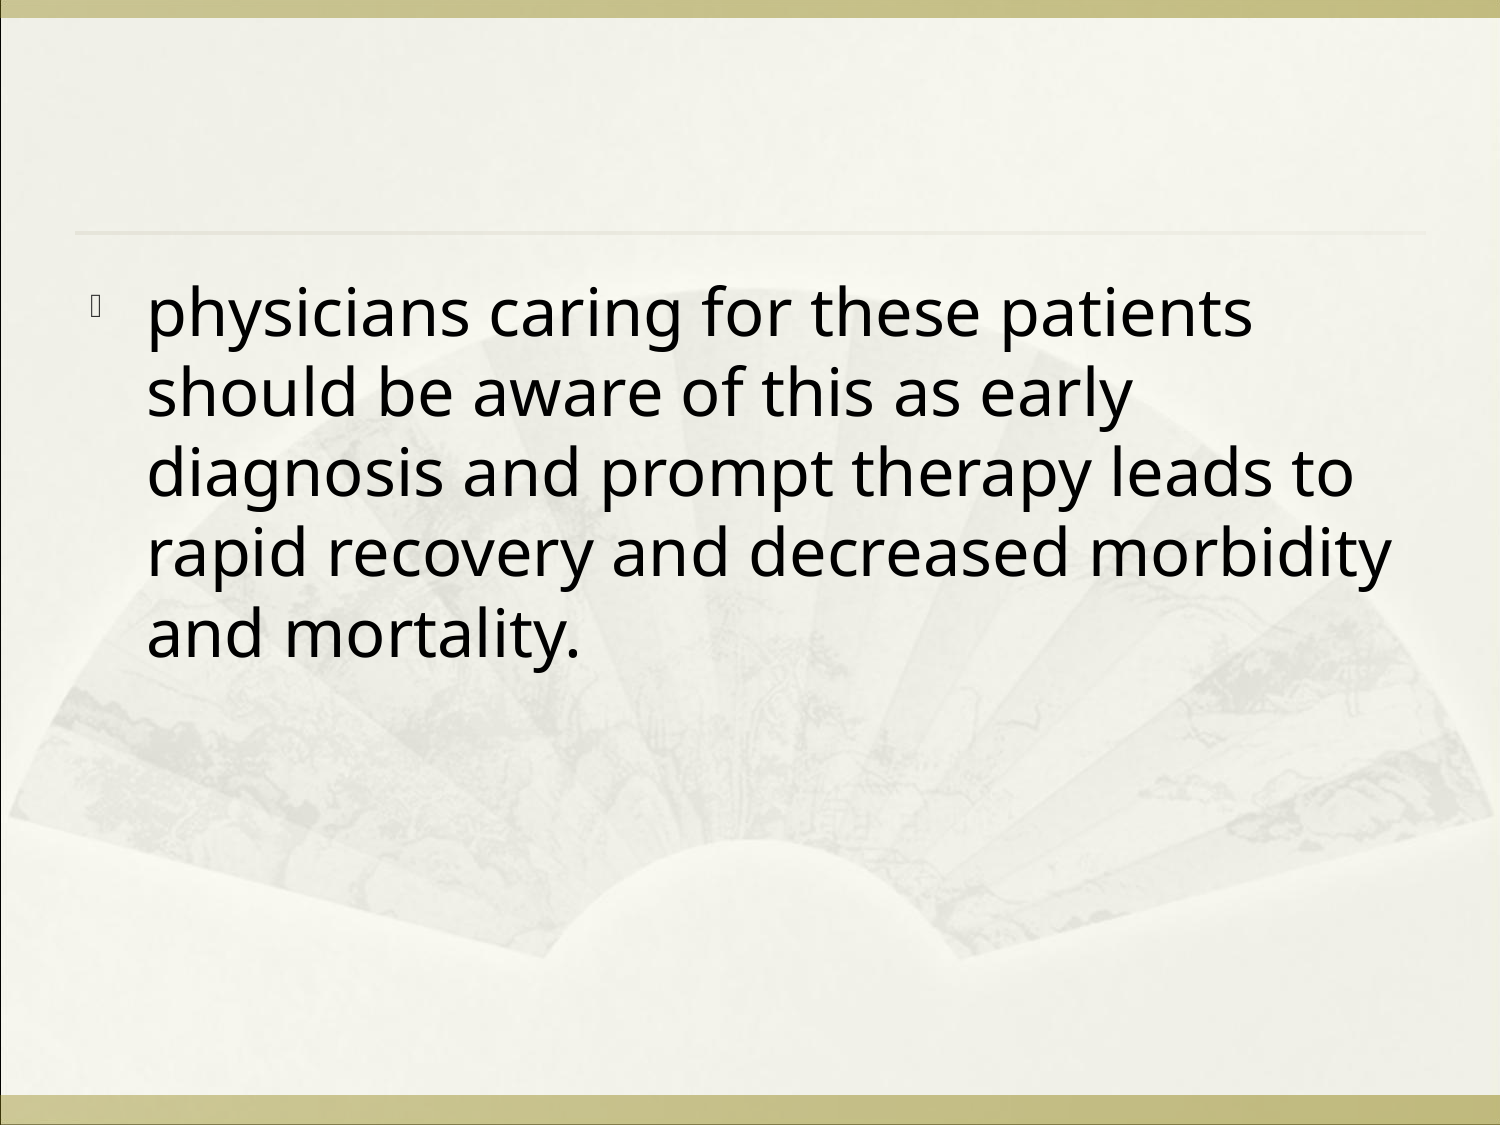

#
physicians caring for these patients should be aware of this as early diagnosis and prompt therapy leads to rapid recovery and decreased morbidity and mortality.